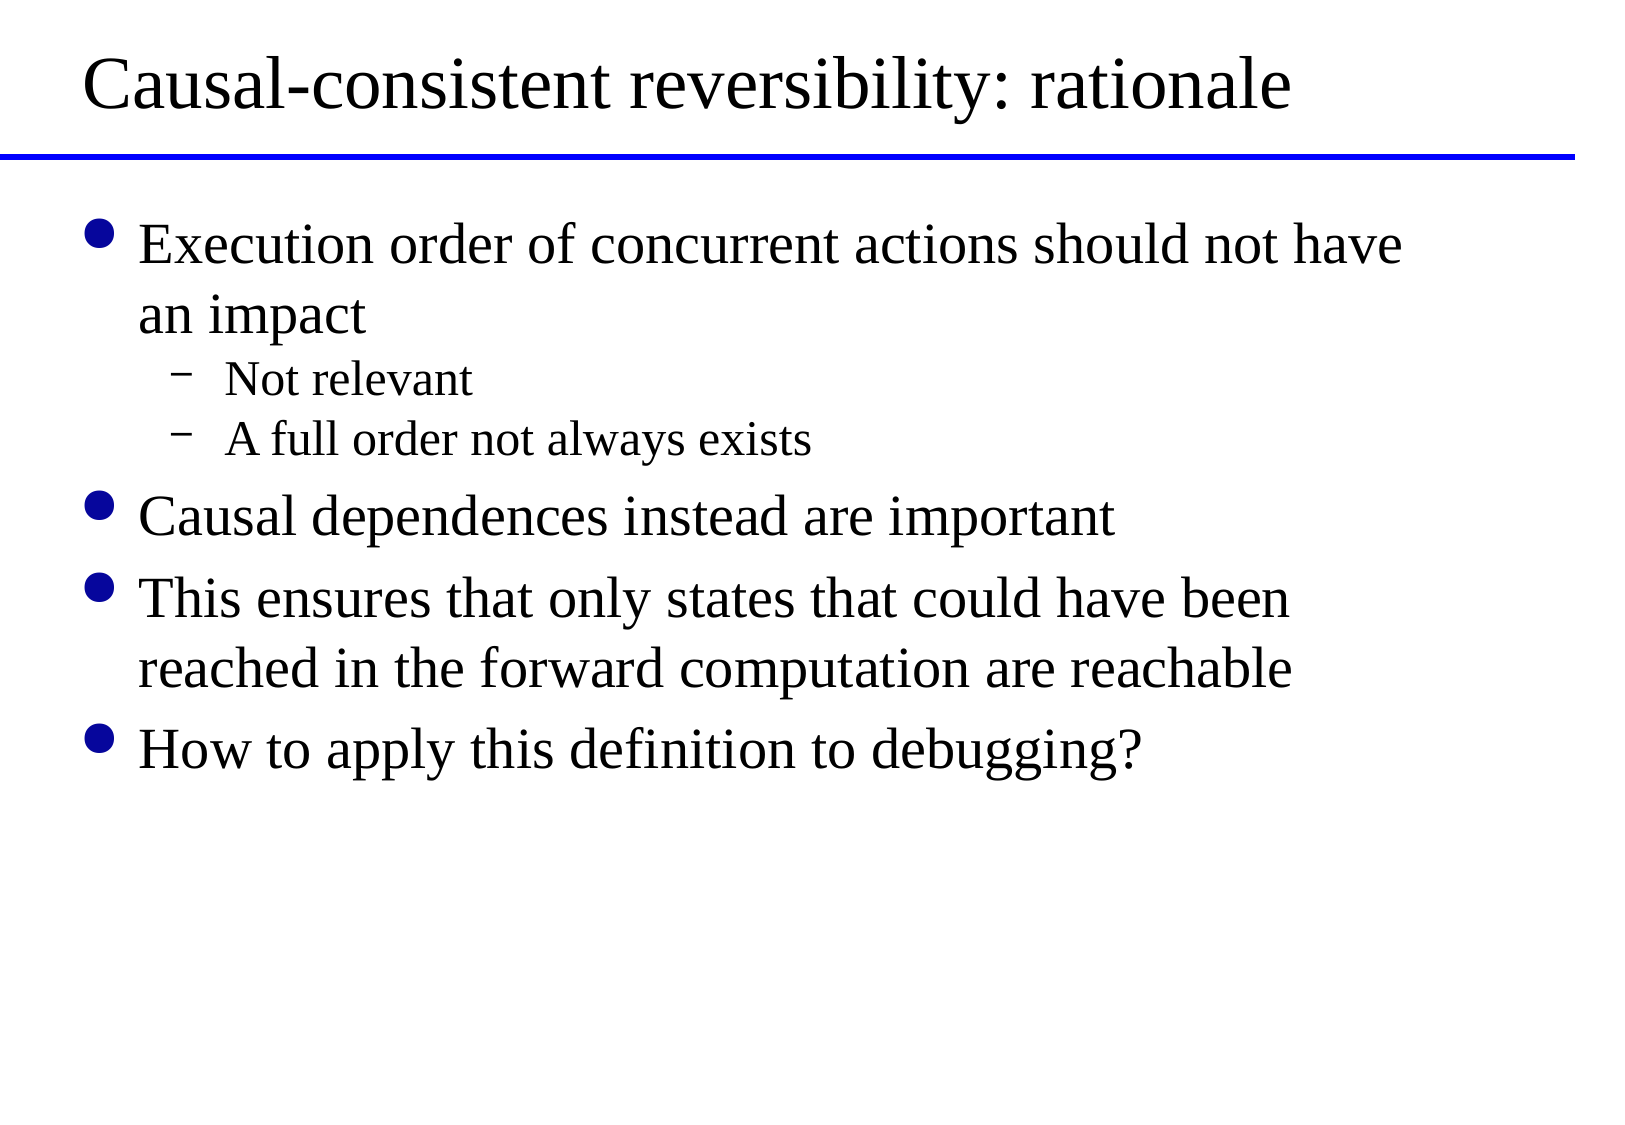

# Causal-consistent reversibility: rationale
Execution order of concurrent actions should not have an impact
Not relevant
A full order not always exists
Causal dependences instead are important
This ensures that only states that could have been reached in the forward computation are reachable
How to apply this definition to debugging?